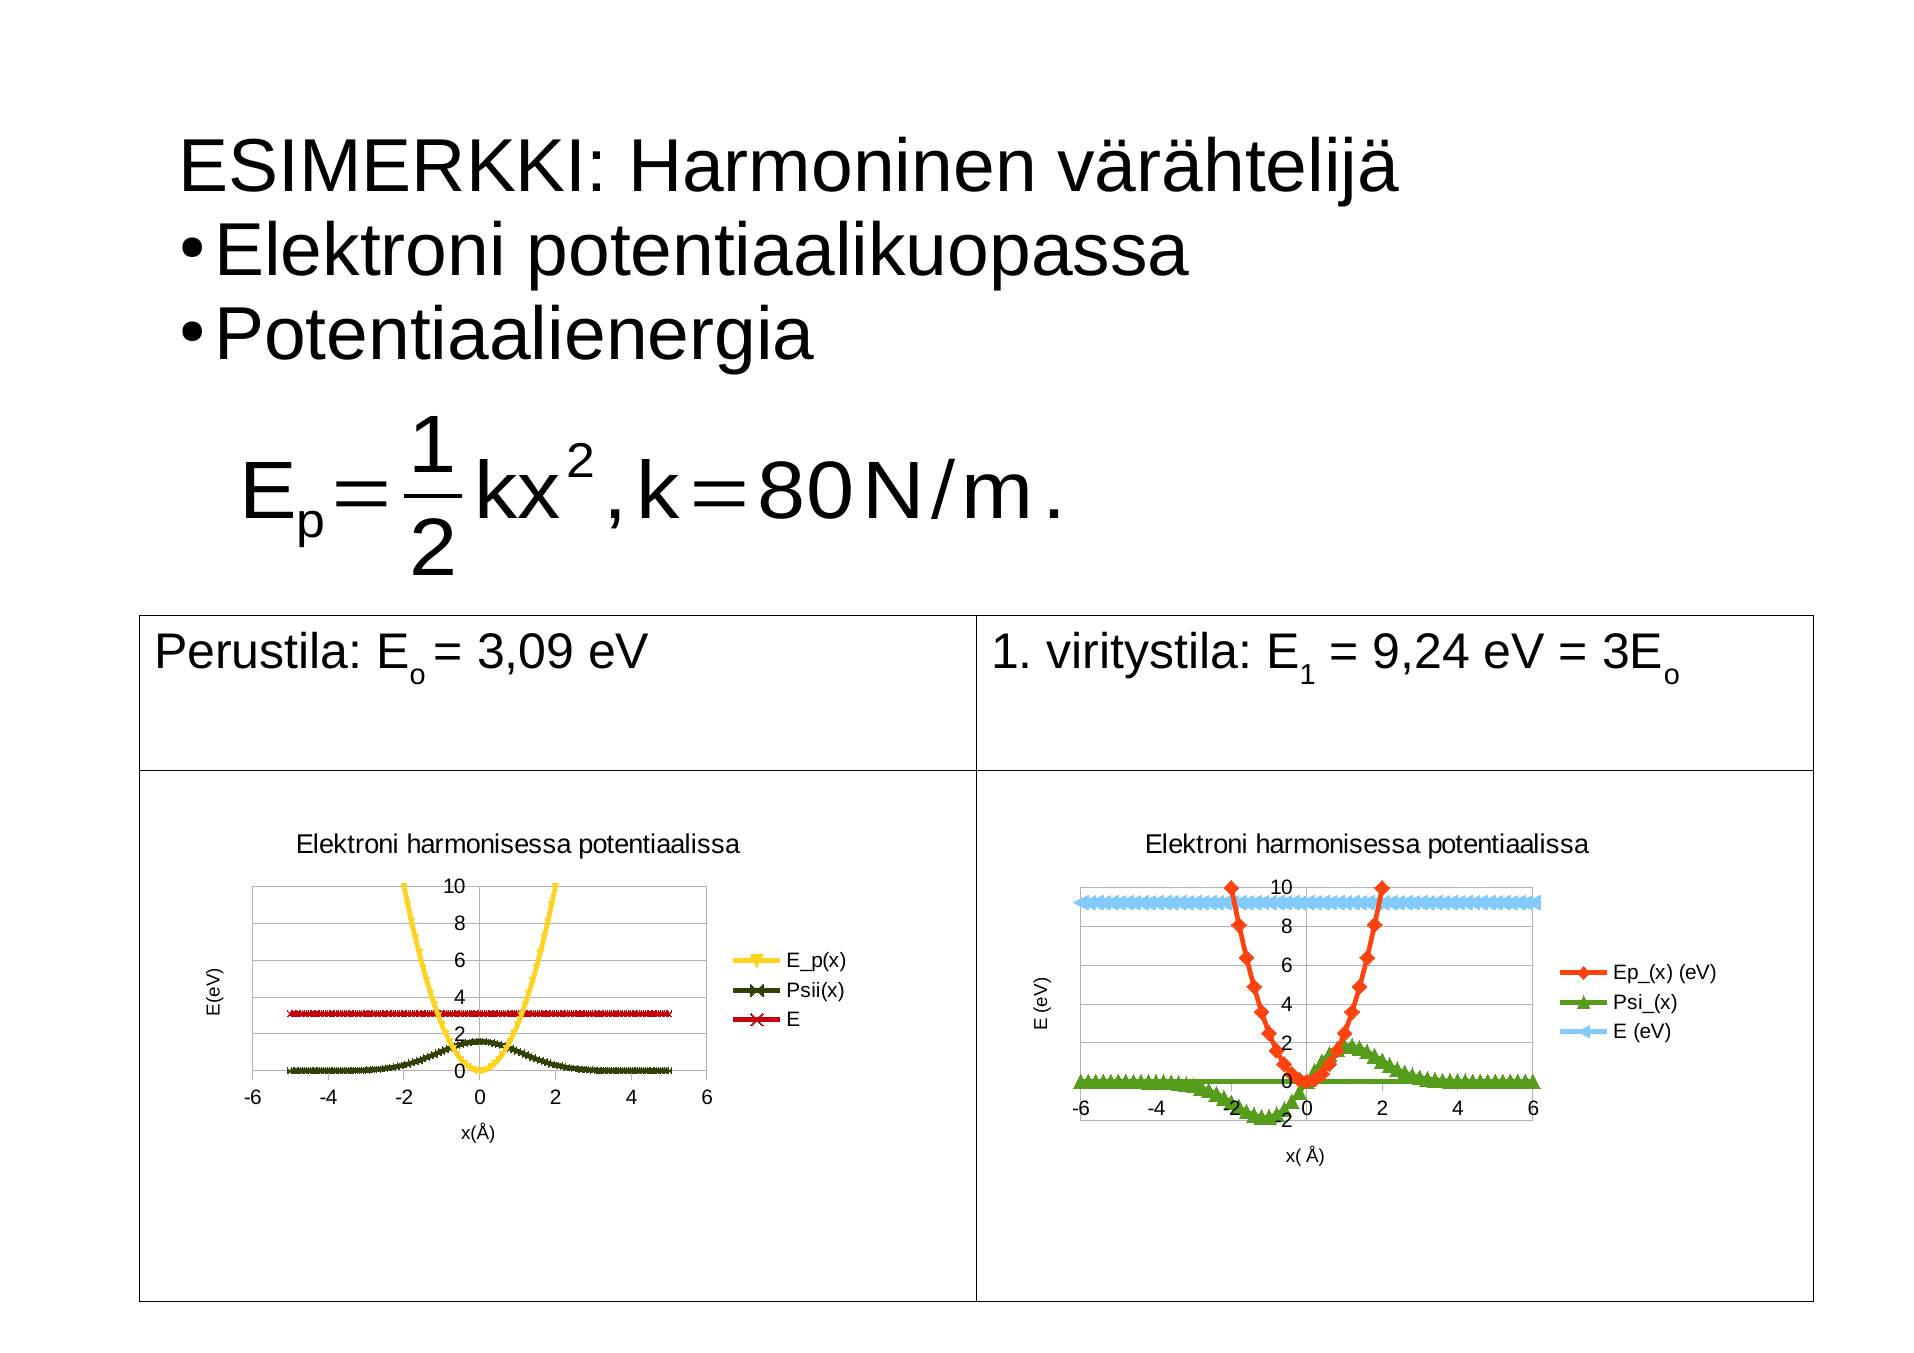

ESIMERKKI: Harmoninen värähtelijä
Elektroni potentiaalikuopassa
Potentiaalienergia
| Perustila: Eo = 3,09 eV | 1. viritystila: E1 = 9,24 eV = 3Eo |
| --- | --- |
| | |
### Chart: Elektroni harmonisessa potentiaalissa
| Category | E_p(x) | Psii(x) | E |
|---|---|---|---|
### Chart: Elektroni harmonisessa potentiaalissa
| Category | Ep_(x) (eV) | Psi_(x) | E (eV) |
|---|---|---|---|